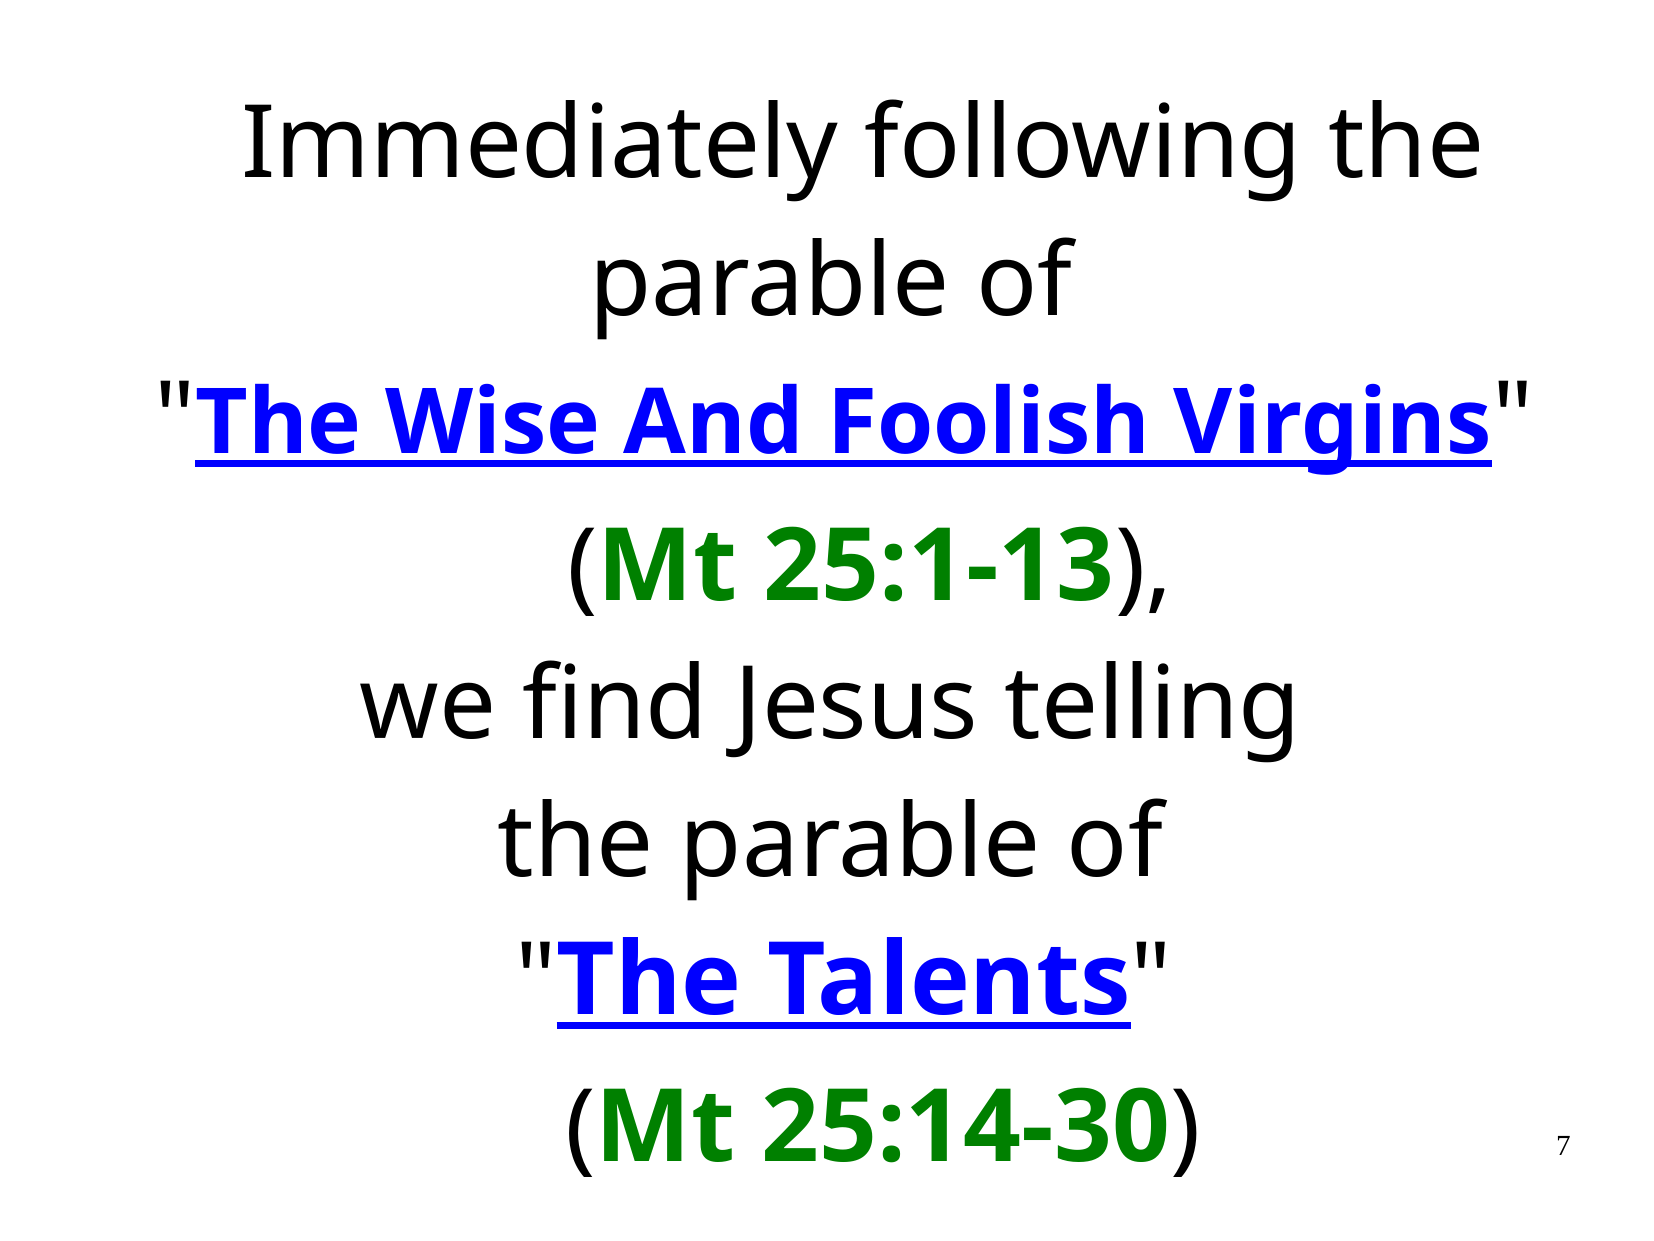

# Immediately following the parable of "The Wise And Foolish Virgins"
 (Mt 25:1-13),
we find Jesus telling
the parable of
"The Talents"
 (Mt 25:14-30)
7